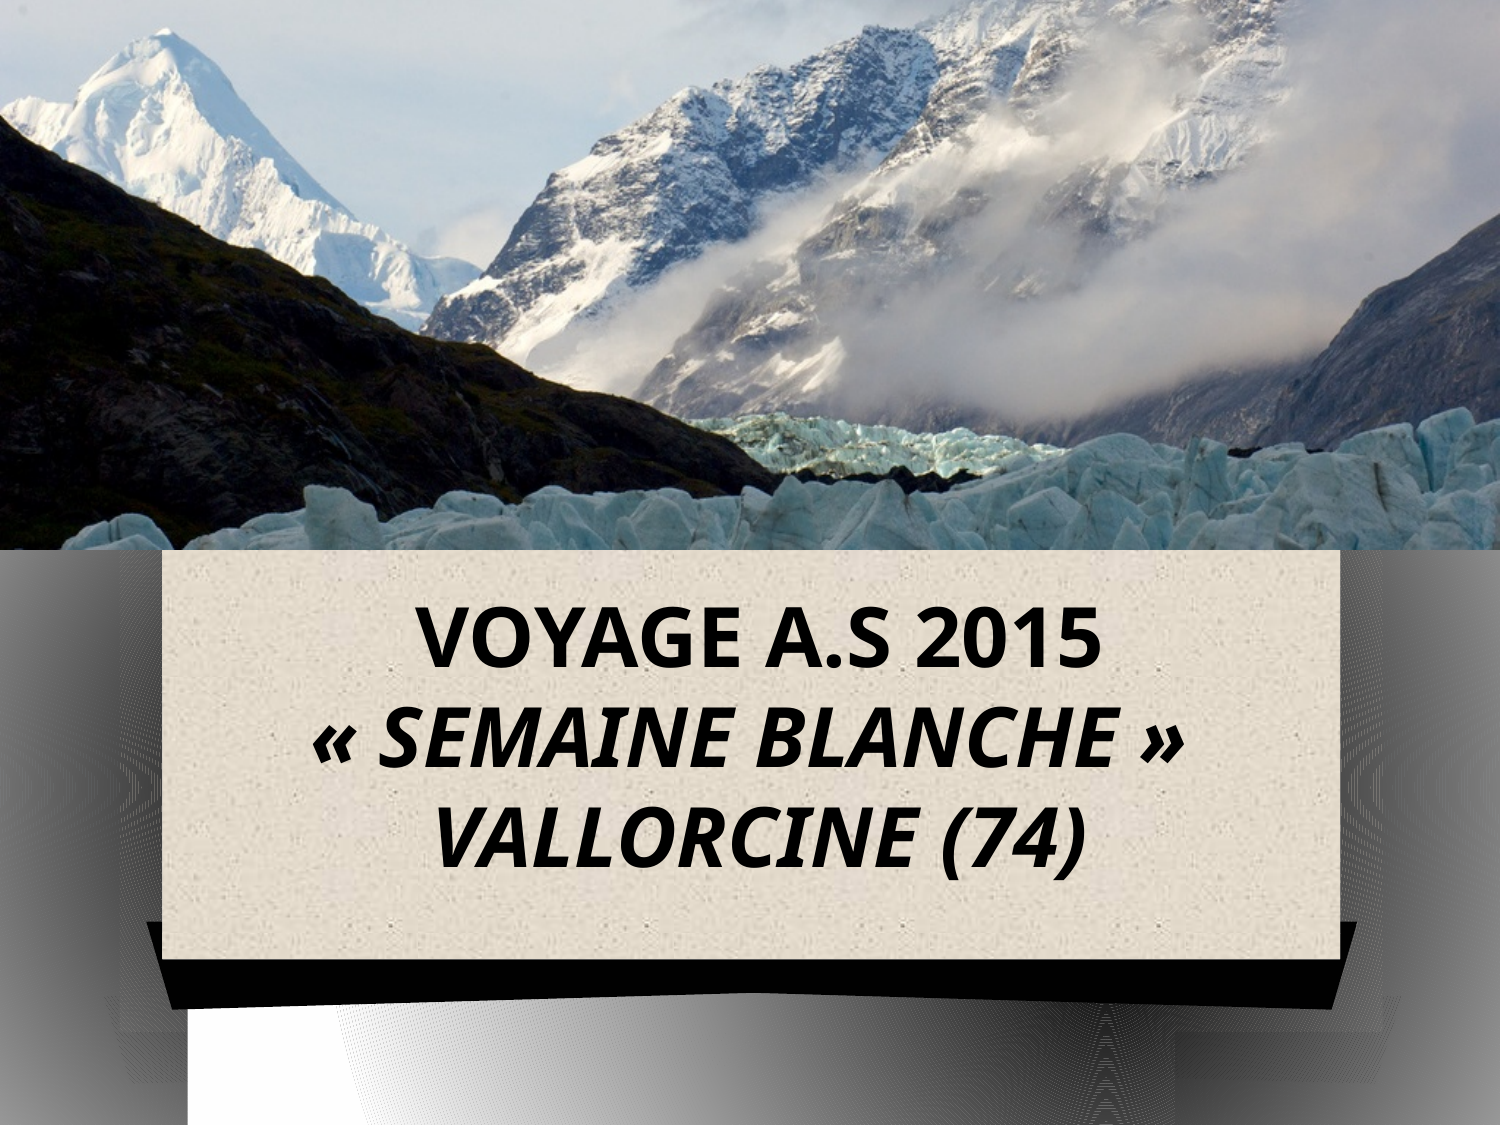

# VOYAGE A.S 2015
« SEMAINE BLANCHE »
VALLORCINE (74)